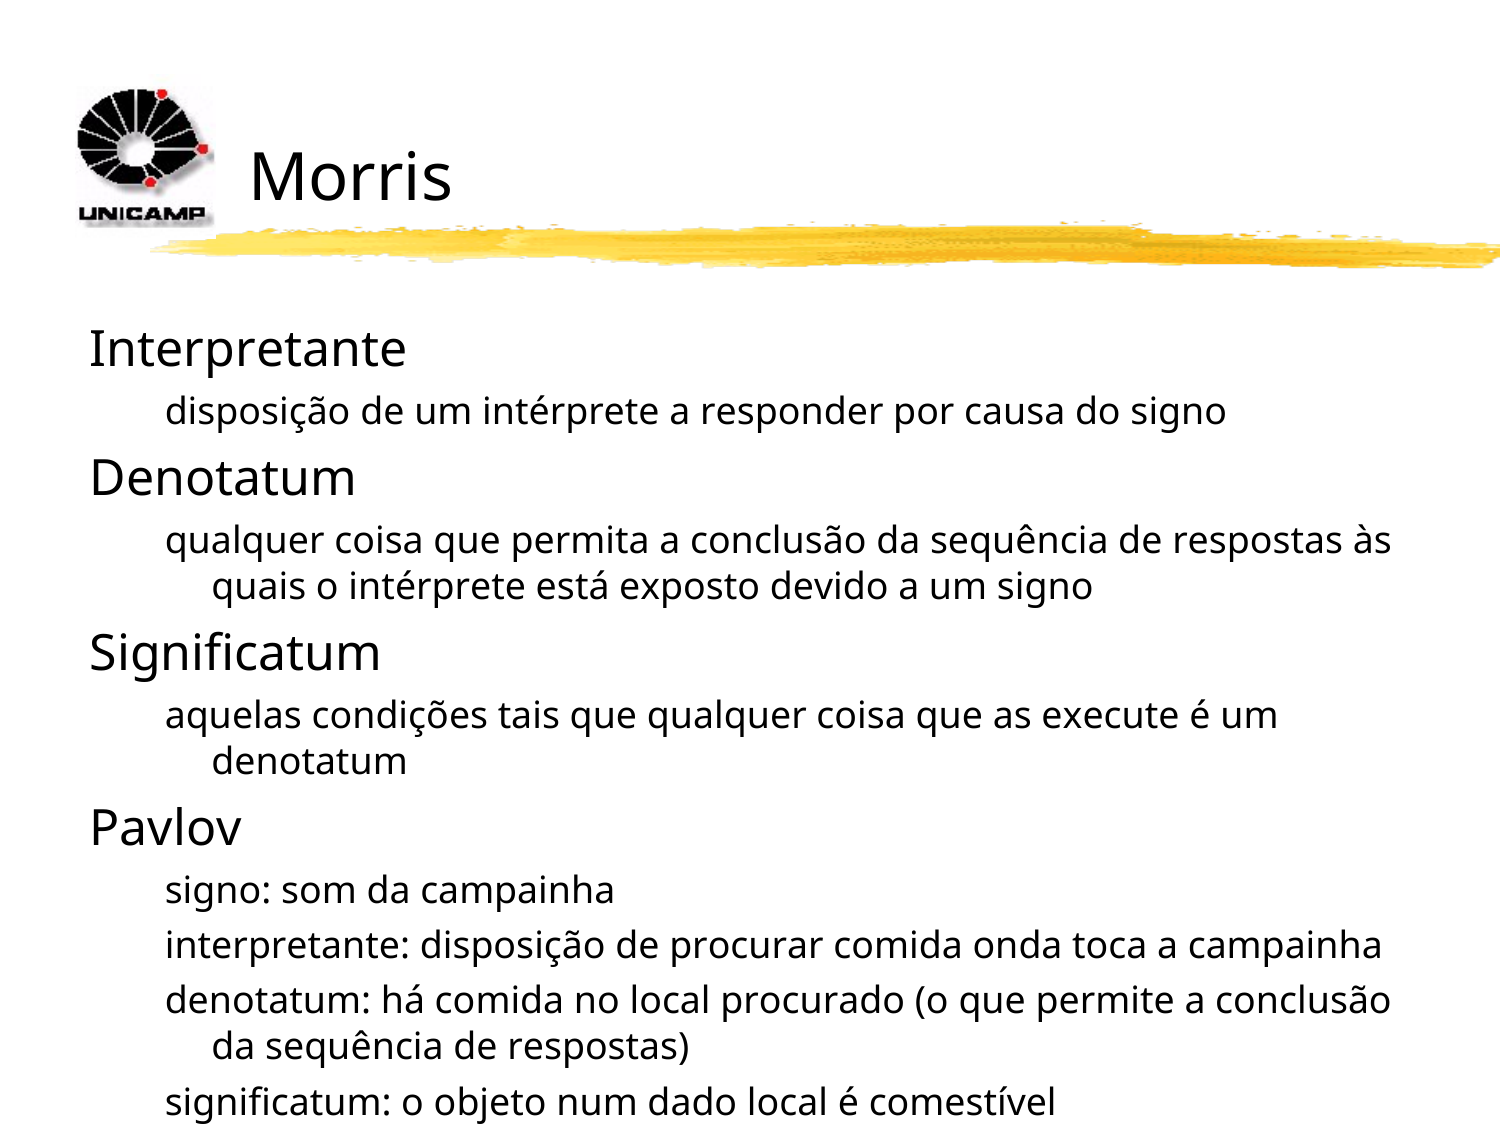

# Morris
Interpretante
disposição de um intérprete a responder por causa do signo
Denotatum
qualquer coisa que permita a conclusão da sequência de respostas às quais o intérprete está exposto devido a um signo
Significatum
aquelas condições tais que qualquer coisa que as execute é um denotatum
Pavlov
signo: som da campainha
interpretante: disposição de procurar comida onda toca a campainha
denotatum: há comida no local procurado (o que permite a conclusão da sequência de respostas)
significatum: o objeto num dado local é comestível